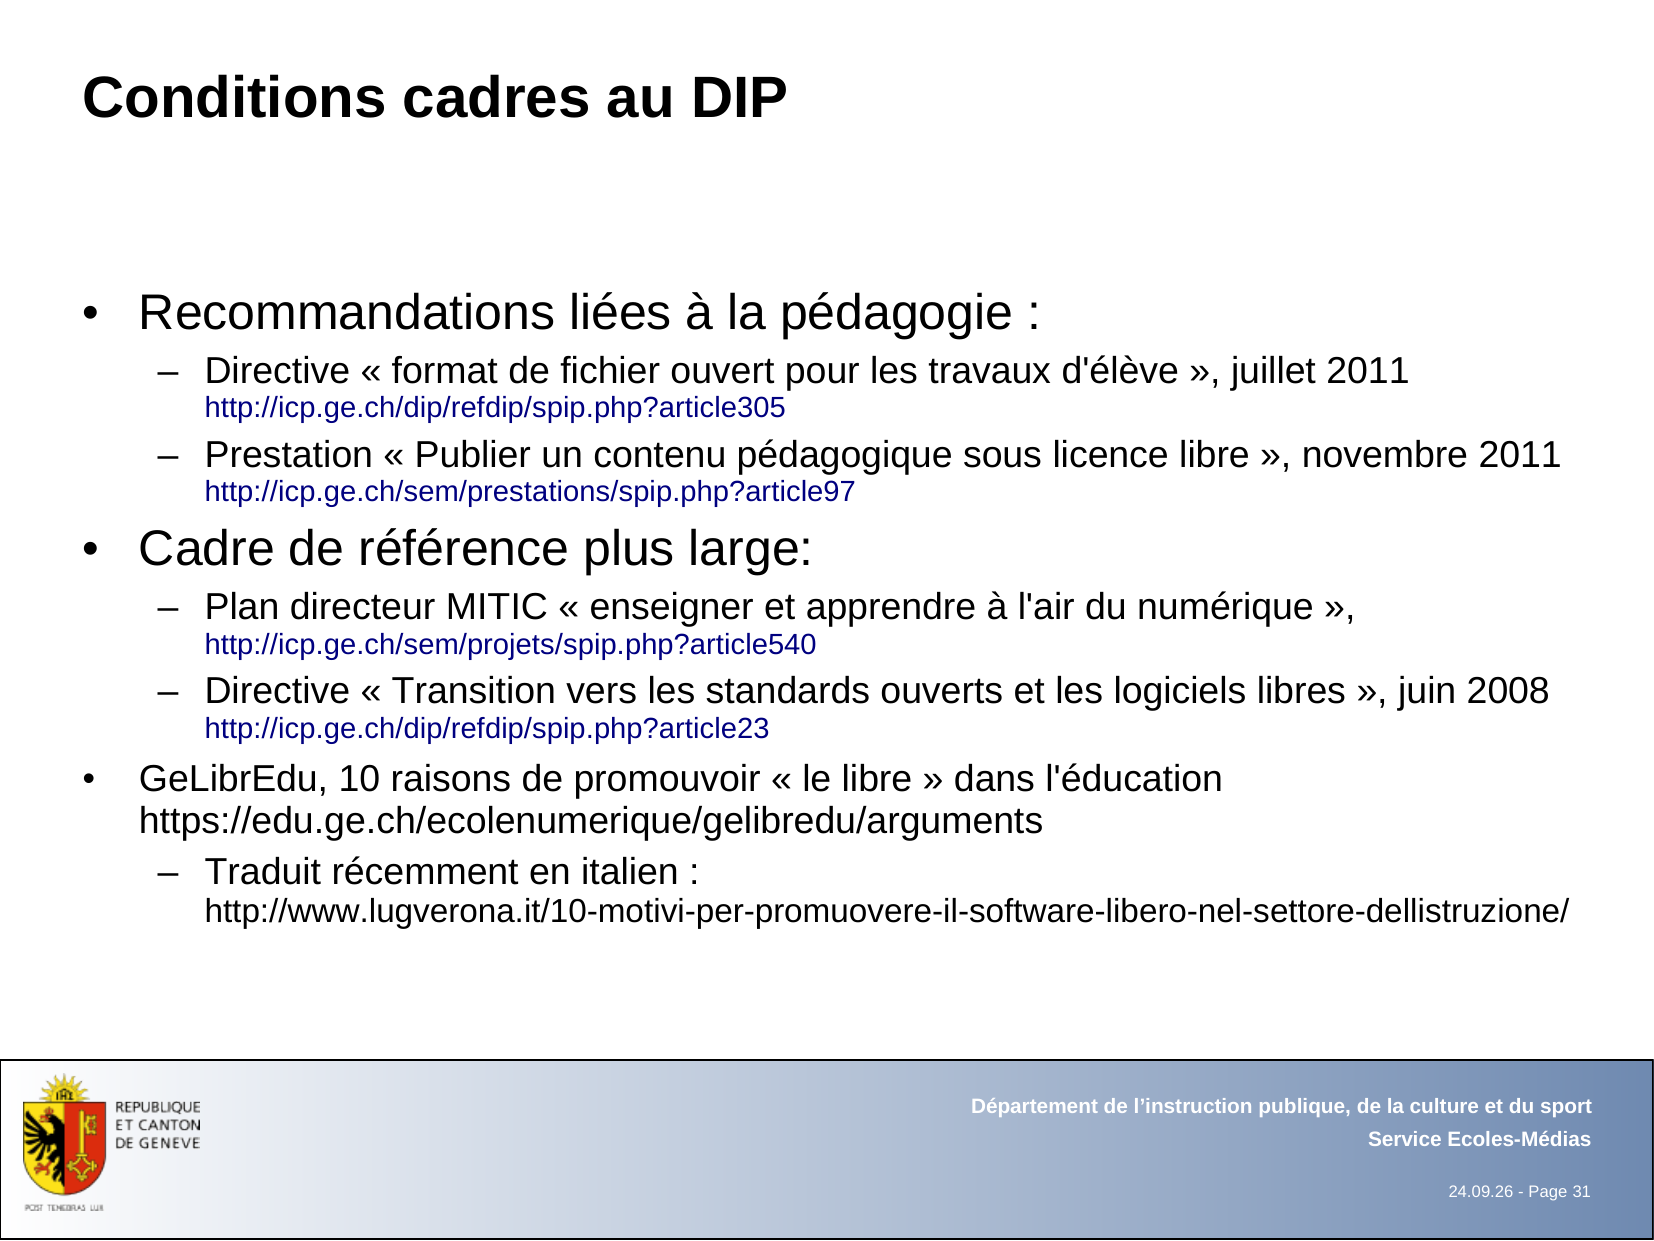

# Conditions cadres au DIP
Recommandations liées à la pédagogie :
Directive « format de fichier ouvert pour les travaux d'élève », juillet 2011
http://icp.ge.ch/dip/refdip/spip.php?article305
Prestation « Publier un contenu pédagogique sous licence libre », novembre 2011
http://icp.ge.ch/sem/prestations/spip.php?article97
Cadre de référence plus large:
Plan directeur MITIC « enseigner et apprendre à l'air du numérique »,
http://icp.ge.ch/sem/projets/spip.php?article540
Directive « Transition vers les standards ouverts et les logiciels libres », juin 2008
http://icp.ge.ch/dip/refdip/spip.php?article23
GeLibrEdu, 10 raisons de promouvoir « le libre » dans l'éducation https://edu.ge.ch/ecolenumerique/gelibredu/arguments
Traduit récemment en italien : http://www.lugverona.it/10-motivi-per-promuovere-il-software-libero-nel-settore-dellistruzione/
Département
Nom du service ou office